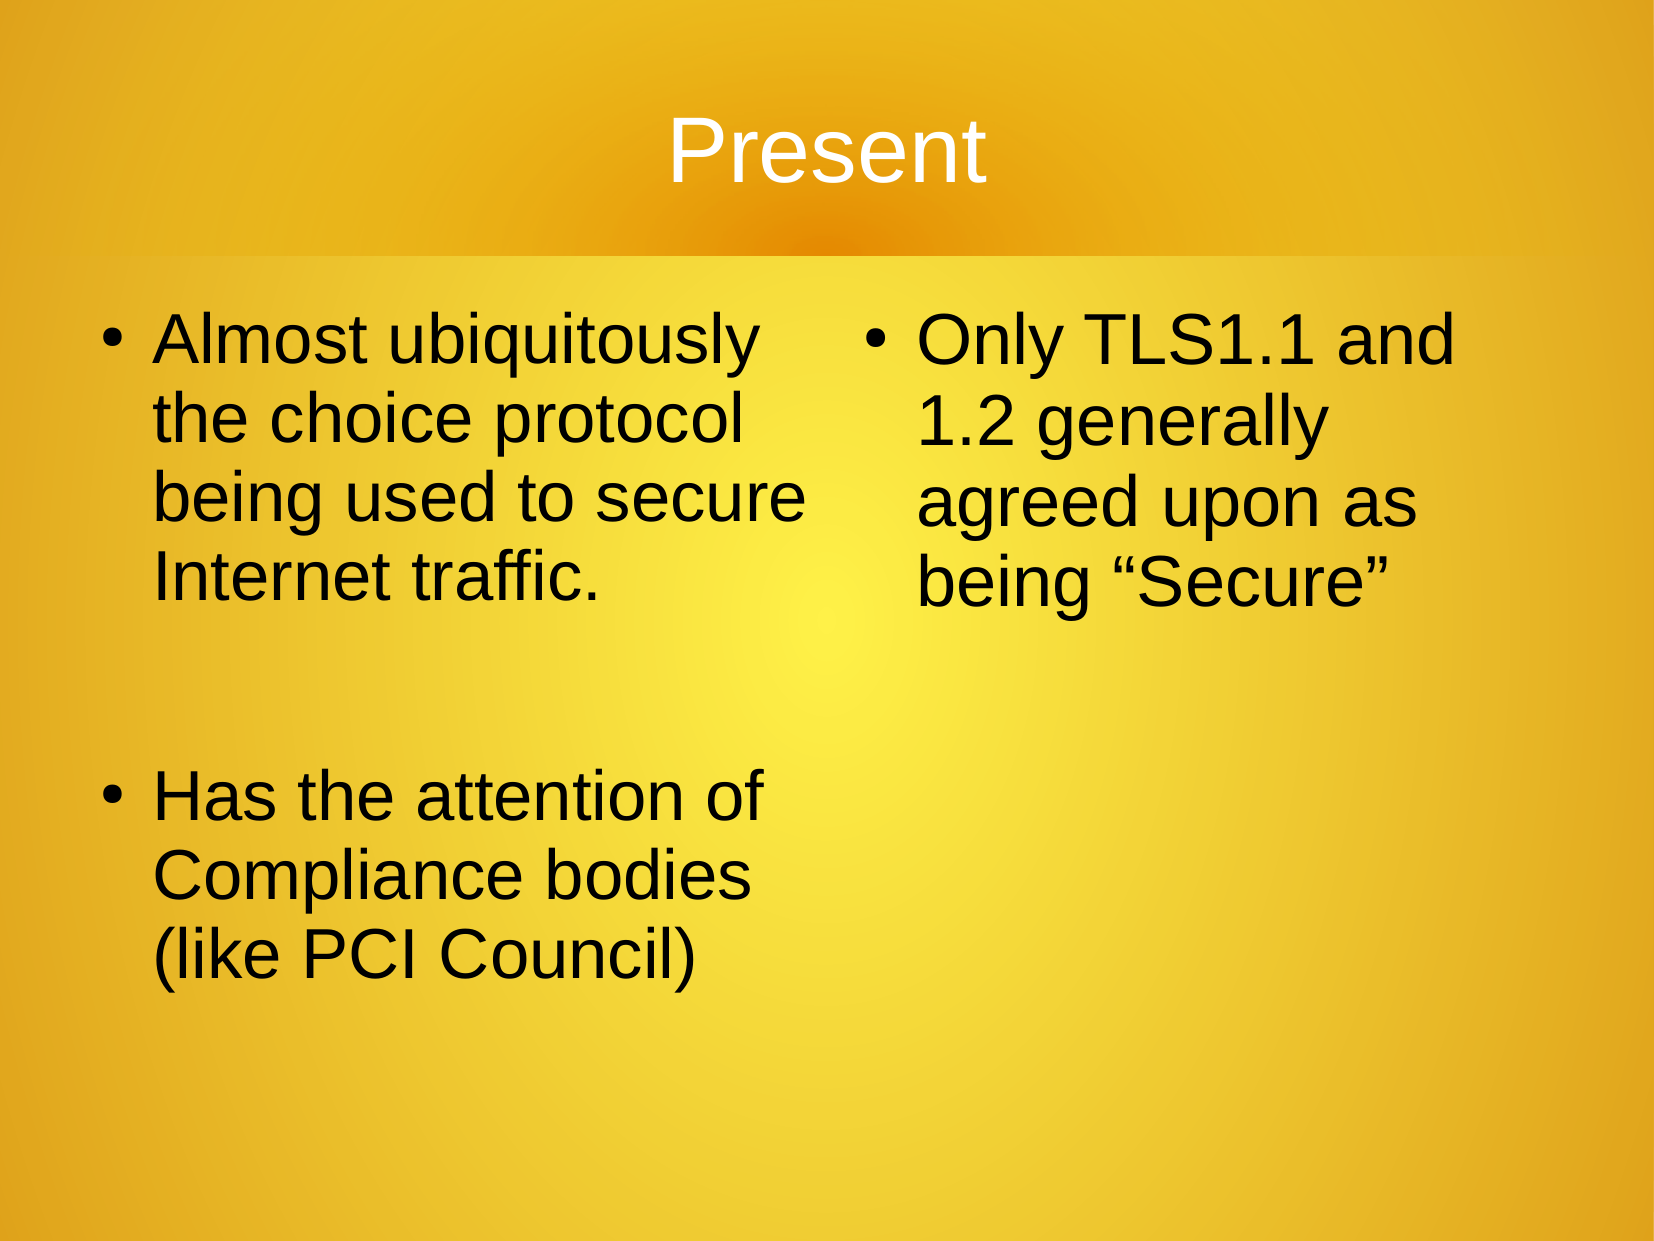

# Present
Almost ubiquitously the choice protocol being used to secure Internet traffic.
Has the attention of Compliance bodies (like PCI Council)
Only TLS1.1 and 1.2 generally agreed upon as being “Secure”